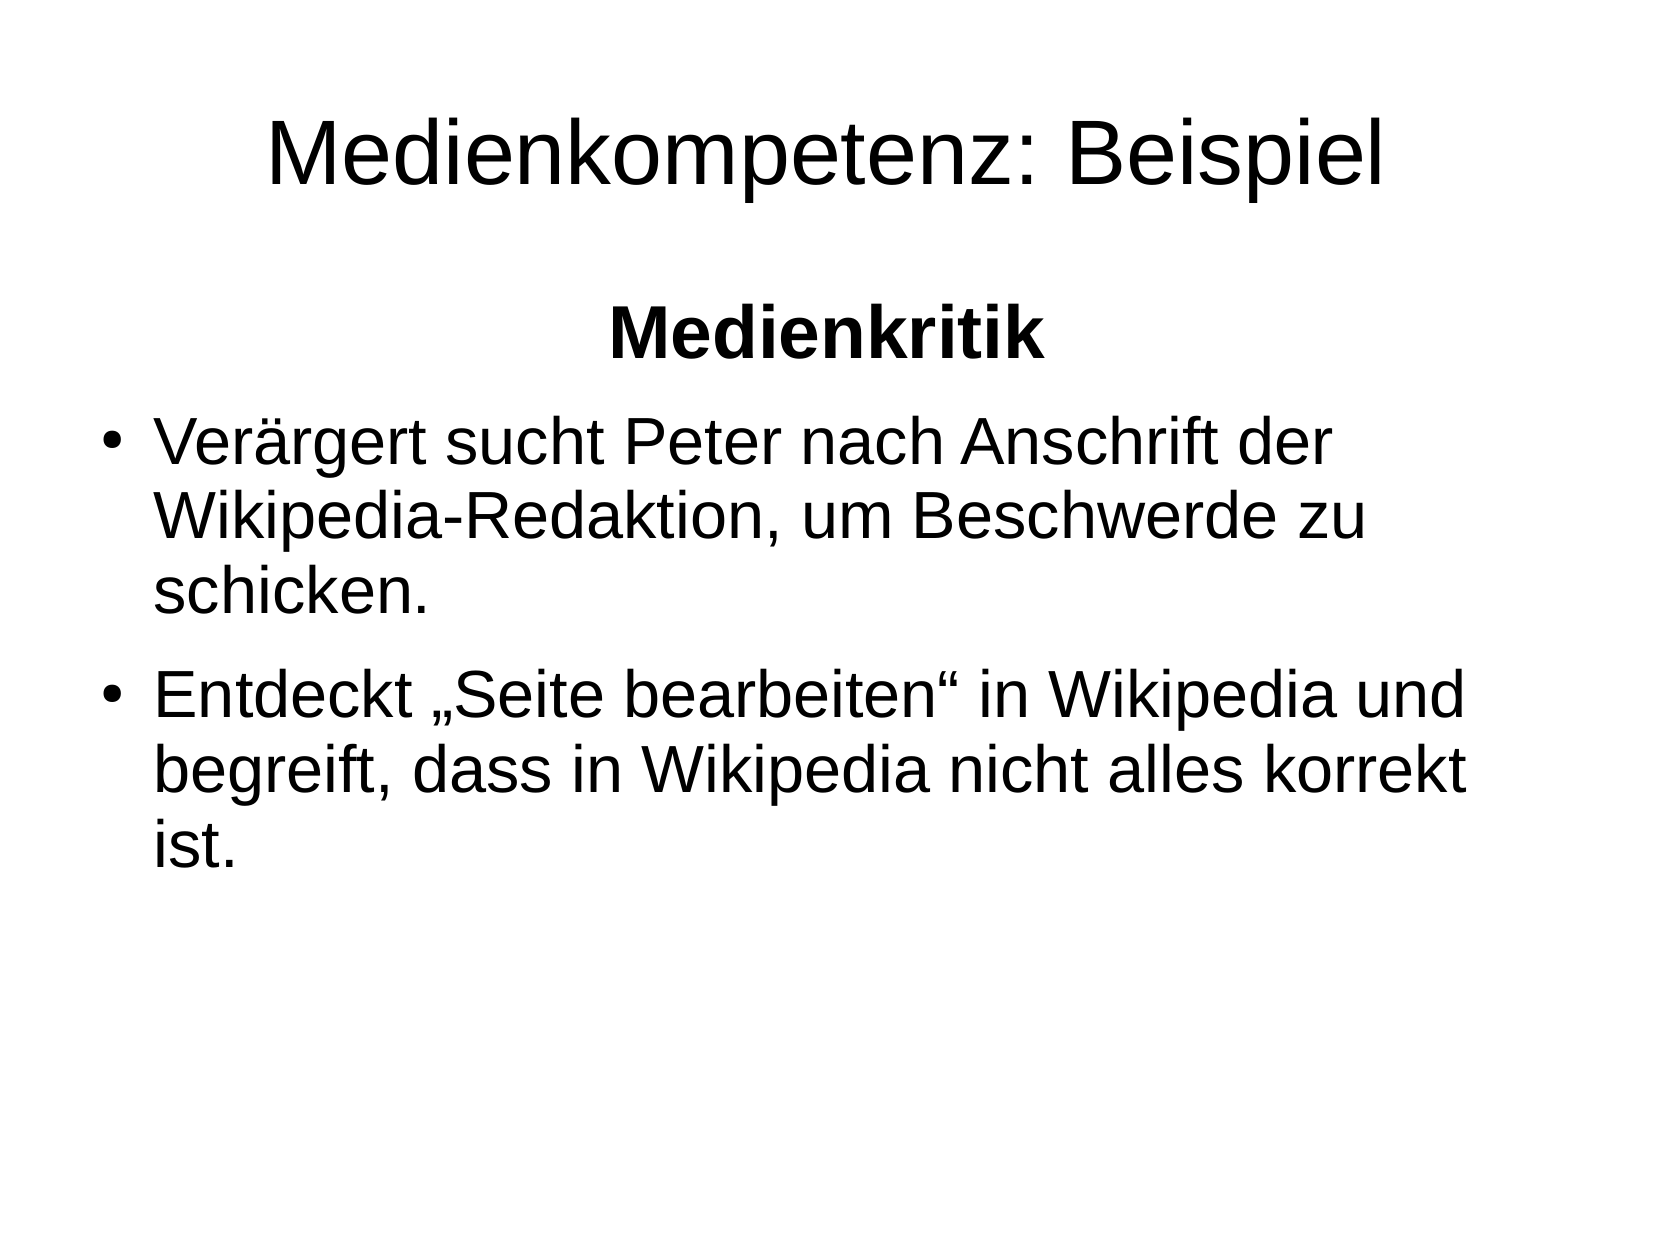

# Medienkompetenz: Beispiel
Medienkritik
Verärgert sucht Peter nach Anschrift der Wikipedia-Redaktion, um Beschwerde zu schicken.
Entdeckt „Seite bearbeiten“ in Wikipedia und begreift, dass in Wikipedia nicht alles korrekt ist.